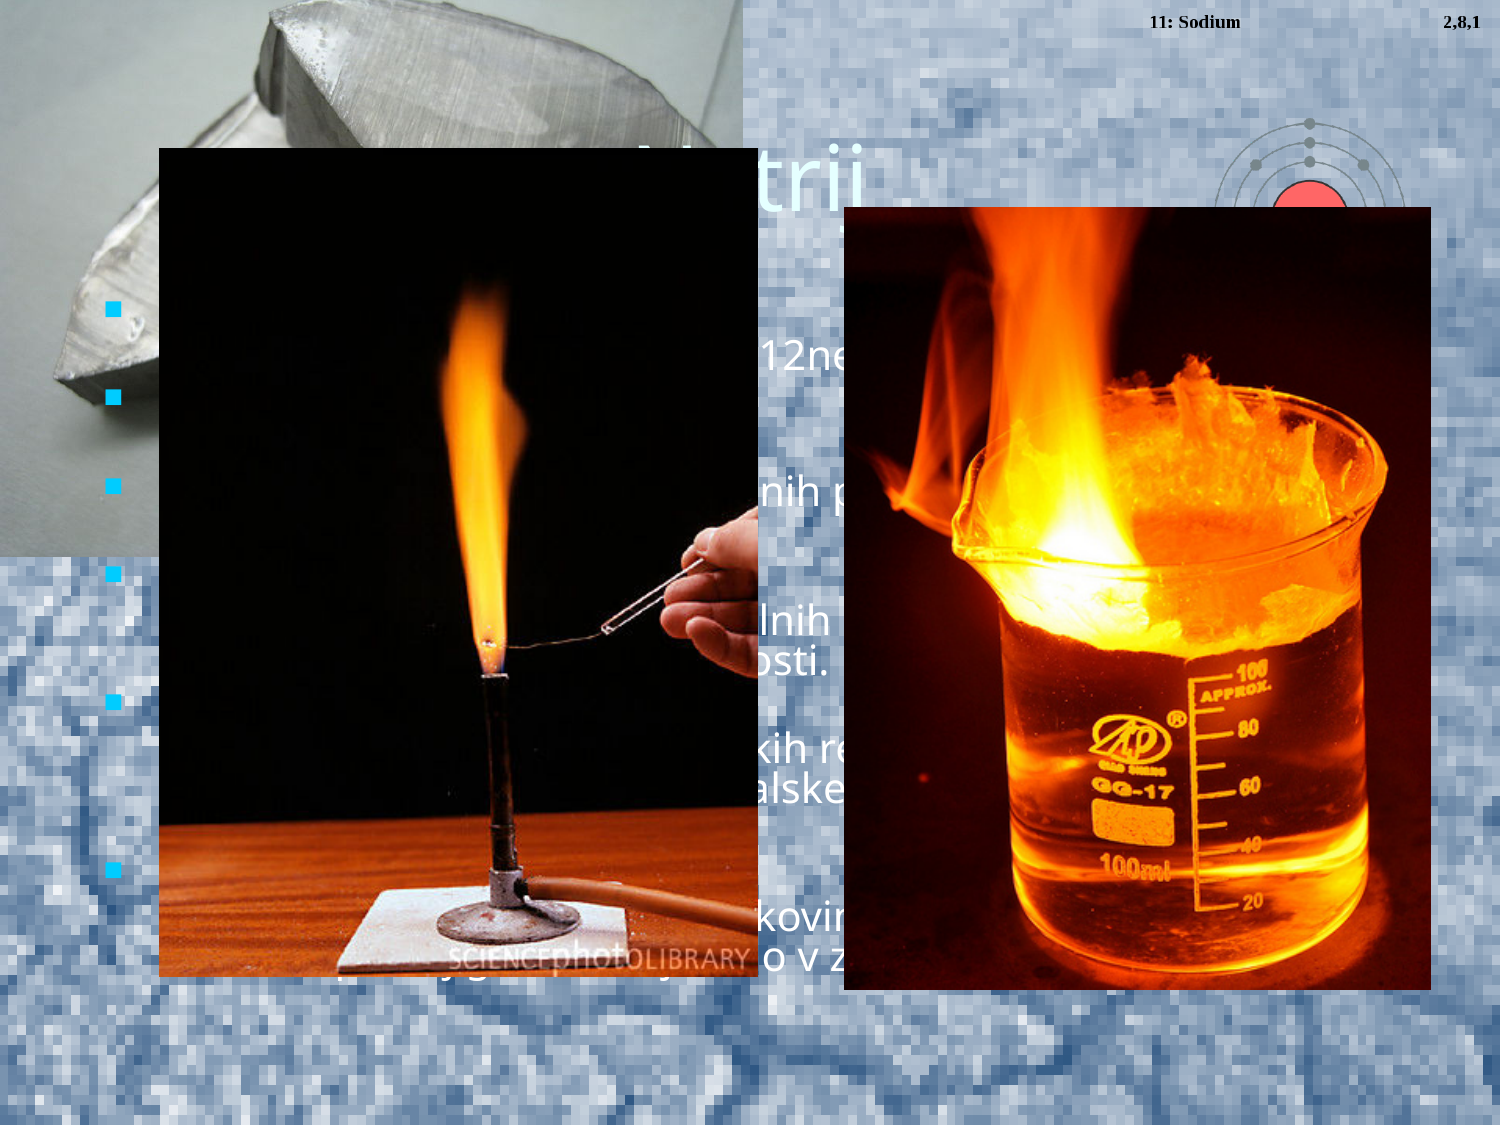

# Natrij
Sestava:
	11protonov, 11elektronov, 12nevtronov
Elektronska konfiguracija:
	1s², 2s², 2px², 2py², 2pz², 3s
Agregatno stanje (Pri standardnih pogojih):
	Trdno -> Mehek, srebrn
Pridobivanje:
	Najdemo v mnogih mineralnih soleh, vendar le kot spojino zaradi njegove visoke reaktivnosti.
Uporaba:
	V cestnih svetilkah in jedrskih reaktorjih. Je tudi pomembni sestavni del v človeškem in živalskem telesu. Kuhinjska sol, soda, steklo.
Lastnosti:
	Je najpogostejša alkalijska kovina in 6 najpogostejši element v naravi, precej ga tudi najdemo v zemljini skorji.